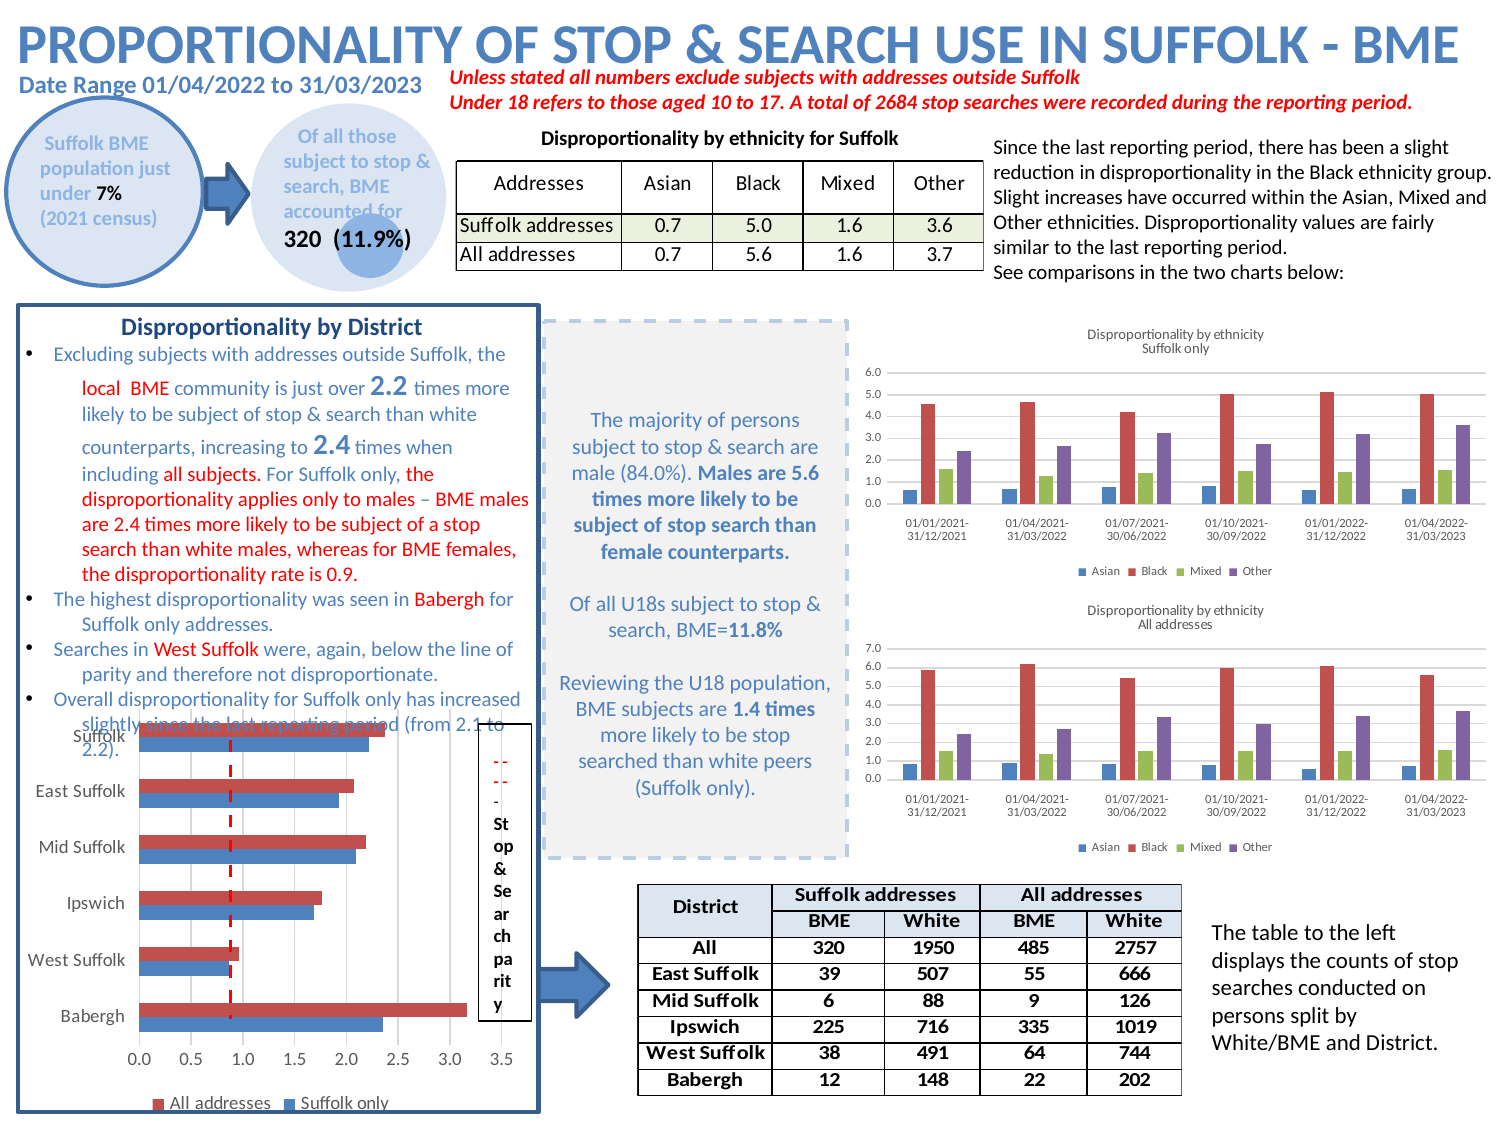

PROPORTIONALITY OF STOP & SEARCH USE IN SUFFOLK - BME
Unless stated all numbers exclude subjects with addresses outside Suffolk
Under 18 refers to those aged 10 to 17. A total of 2684 stop searches were recorded during the reporting period.
Date Range 01/04/2022 to 31/03/2023
 Suffolk BME population just under 7% (2021 census)
 Of all those subject to stop & search, BME accounted for 320 (11.9%)
Disproportionality by ethnicity for Suffolk
Since the last reporting period, there has been a slight reduction in disproportionality in the Black ethnicity group. Slight increases have occurred within the Asian, Mixed and Other ethnicities. Disproportionality values are fairly similar to the last reporting period.
See comparisons in the two charts below:
Disproportionality by District
### Chart: Disproportionality by ethnicity
Suffolk only
| Category | Asian | Black | Mixed | Other |
|---|---|---|---|---|
| 01/01/2021-
31/12/2021 | 0.612952538776675 | 4.5775436140203 | 1.58178826169397 | 2.42013890636199 |
| 01/04/2021-
31/03/2022 | 0.664342443347149 | 4.68989479124468 | 1.28727514353906 | 2.63559365499994 |
| 01/07/2021-
30/06/2022 | 0.774485759438345 | 4.21224854196935 | 1.39692725121578 | 3.25833908330895 |
| 01/10/2021-
30/09/2022 | 0.828184137061988 | 5.03201141316568 | 1.48159656896296 | 2.72825654565695 |
| 01/01/2022-
31/12/2022 | 0.621452538118945 | 5.1165970048147 | 1.44208329515723 | 3.21752358520975 |
| 01/04/2022-
31/03/2023 | 0.684456942905198 | 5.02899733025872 | 1.56792265631446 | 3.59583772321049 |
The majority of persons subject to stop & search are male (84.0%). Males are 5.6 times more likely to be subject of stop search than female counterparts.
Of all U18s subject to stop & search, BME=11.8%
Reviewing the U18 population, BME subjects are 1.4 times more likely to be stop searched than white peers (Suffolk only).
Excluding subjects with addresses outside Suffolk, the local BME community is just over 2.2 times more likely to be subject of stop & search than white counterparts, increasing to 2.4 times when including all subjects. For Suffolk only, the disproportionality applies only to males – BME males are 2.4 times more likely to be subject of a stop search than white males, whereas for BME females, the disproportionality rate is 0.9.
The highest disproportionality was seen in Babergh for Suffolk only addresses.
Searches in West Suffolk were, again, below the line of parity and therefore not disproportionate.
Overall disproportionality for Suffolk only has increased slightly since the last reporting period (from 2.1 to 2.2).
### Chart: Disproportionality by ethnicity
All addresses
| Category | Asian | Black | Mixed | Other |
|---|---|---|---|---|
| 01/01/2021-
31/12/2021 | 0.83628193751326 | 5.88713687469861 | 1.55224342975132 | 2.4295355747257 |
| 01/04/2021-
31/03/2022 | 0.882288158771397 | 6.18032631546584 | 1.38844842761572 | 2.73841726396182 |
| 01/07/2021-
30/06/2022 | 0.863251152401583 | 5.46549629130193 | 1.55374705593448 | 3.38492660294581 |
| 01/10/2021-
30/09/2022 | 0.806709692212279 | 6.00373432504348 | 1.55801058182436 | 2.99053403459102 |
| 01/01/2022-
31/12/2022 | 0.592134843629613 | 6.10944791947116 | 1.51938382445936 | 3.41513687908151 |
| 01/04/2022-
31/03/2023 | 0.712186189833738 | 5.62354383917463 | 1.61241796606407 | 3.68839684464849 |
### Chart
| Category | Suffolk only | All addresses |
|---|---|---|
| Babergh | 2.35536187016825 | 3.16380290811379 |
| West Suffolk | 0.864111056893196 | 0.960449414679251 |
| Ipswich | 1.69079063578309 | 1.76884981746344 |
| Mid Suffolk | 2.0943694199562 | 2.19410129709697 |
| East Suffolk | 1.92961697477758 | 2.0715857912402 |
| Suffolk | 2.21718460344991 | 2.37679354678178 | - - - - -Stop & Search parity
The table to the left displays the counts of stop searches conducted on persons split by White/BME and District.